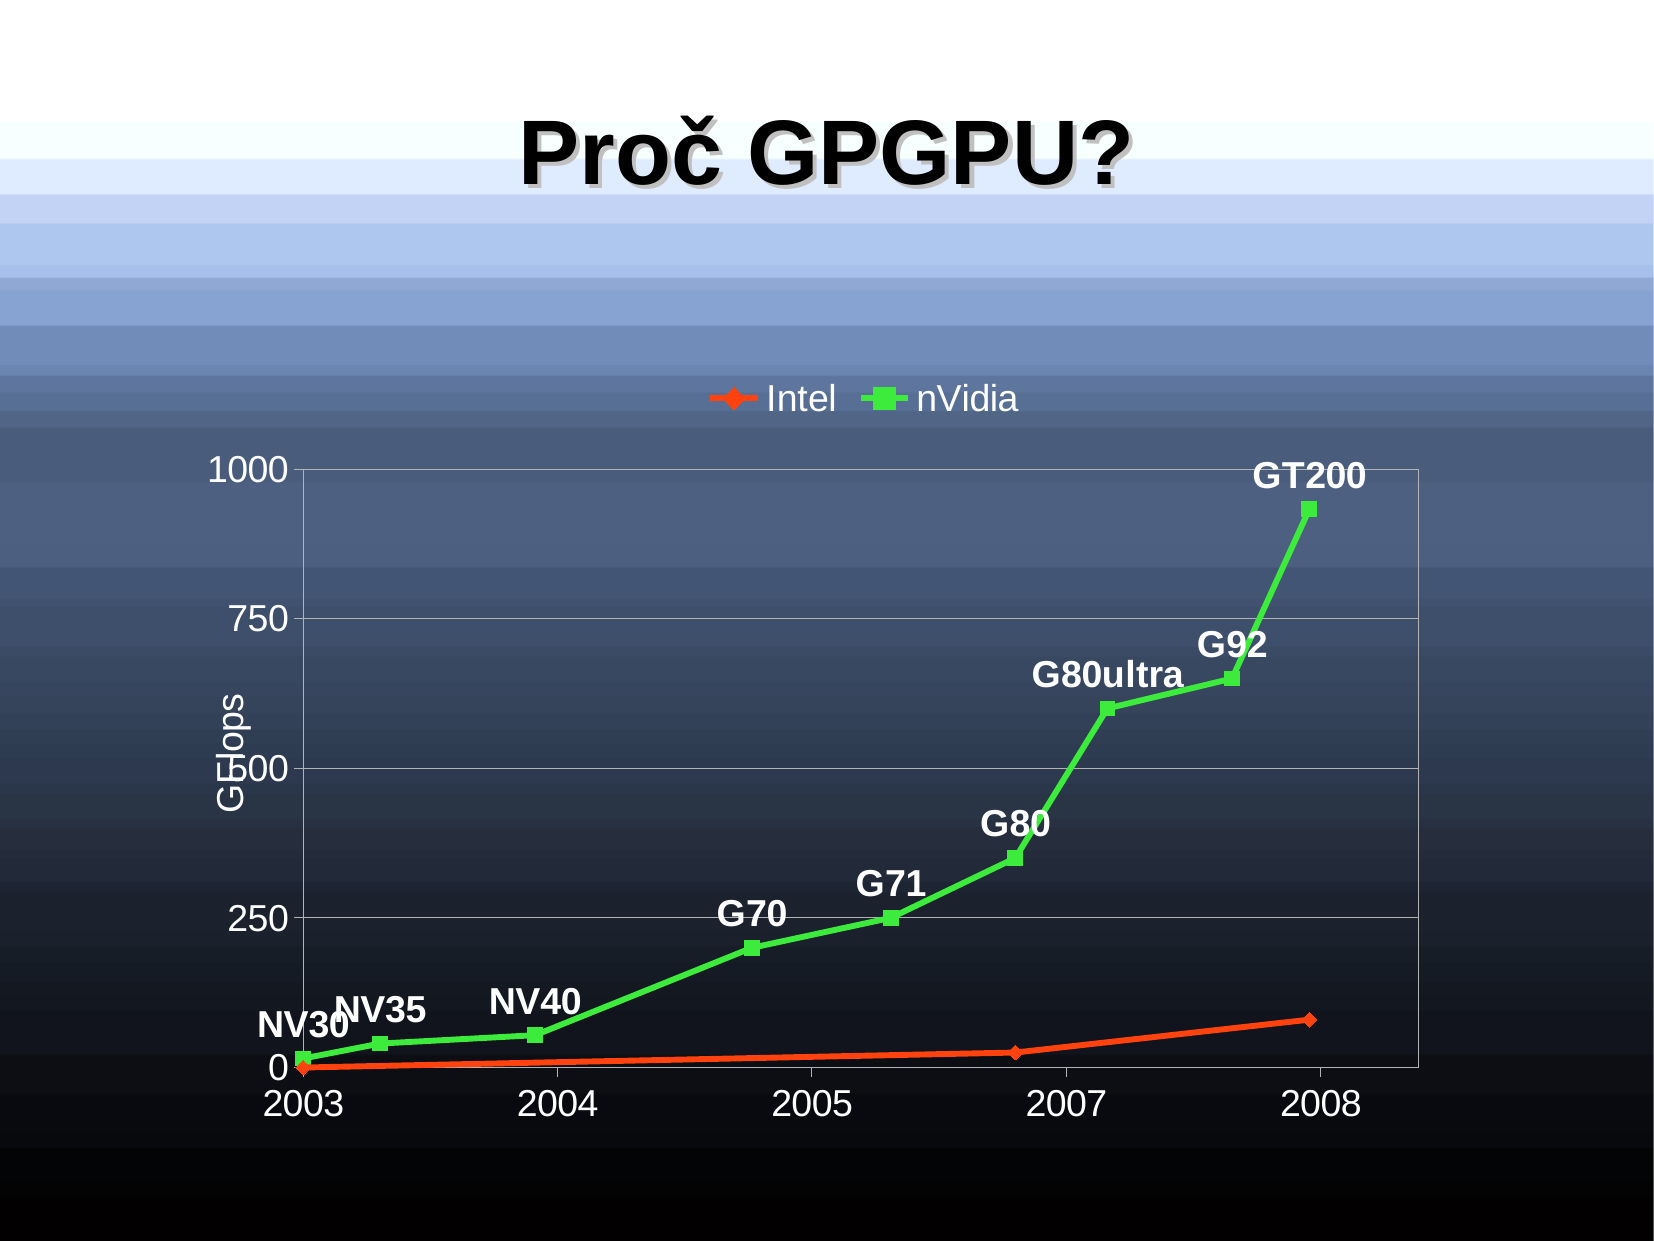

# Proč GPGPU?
### Chart
| Category | Intel | nVidia |
|---|---|---|